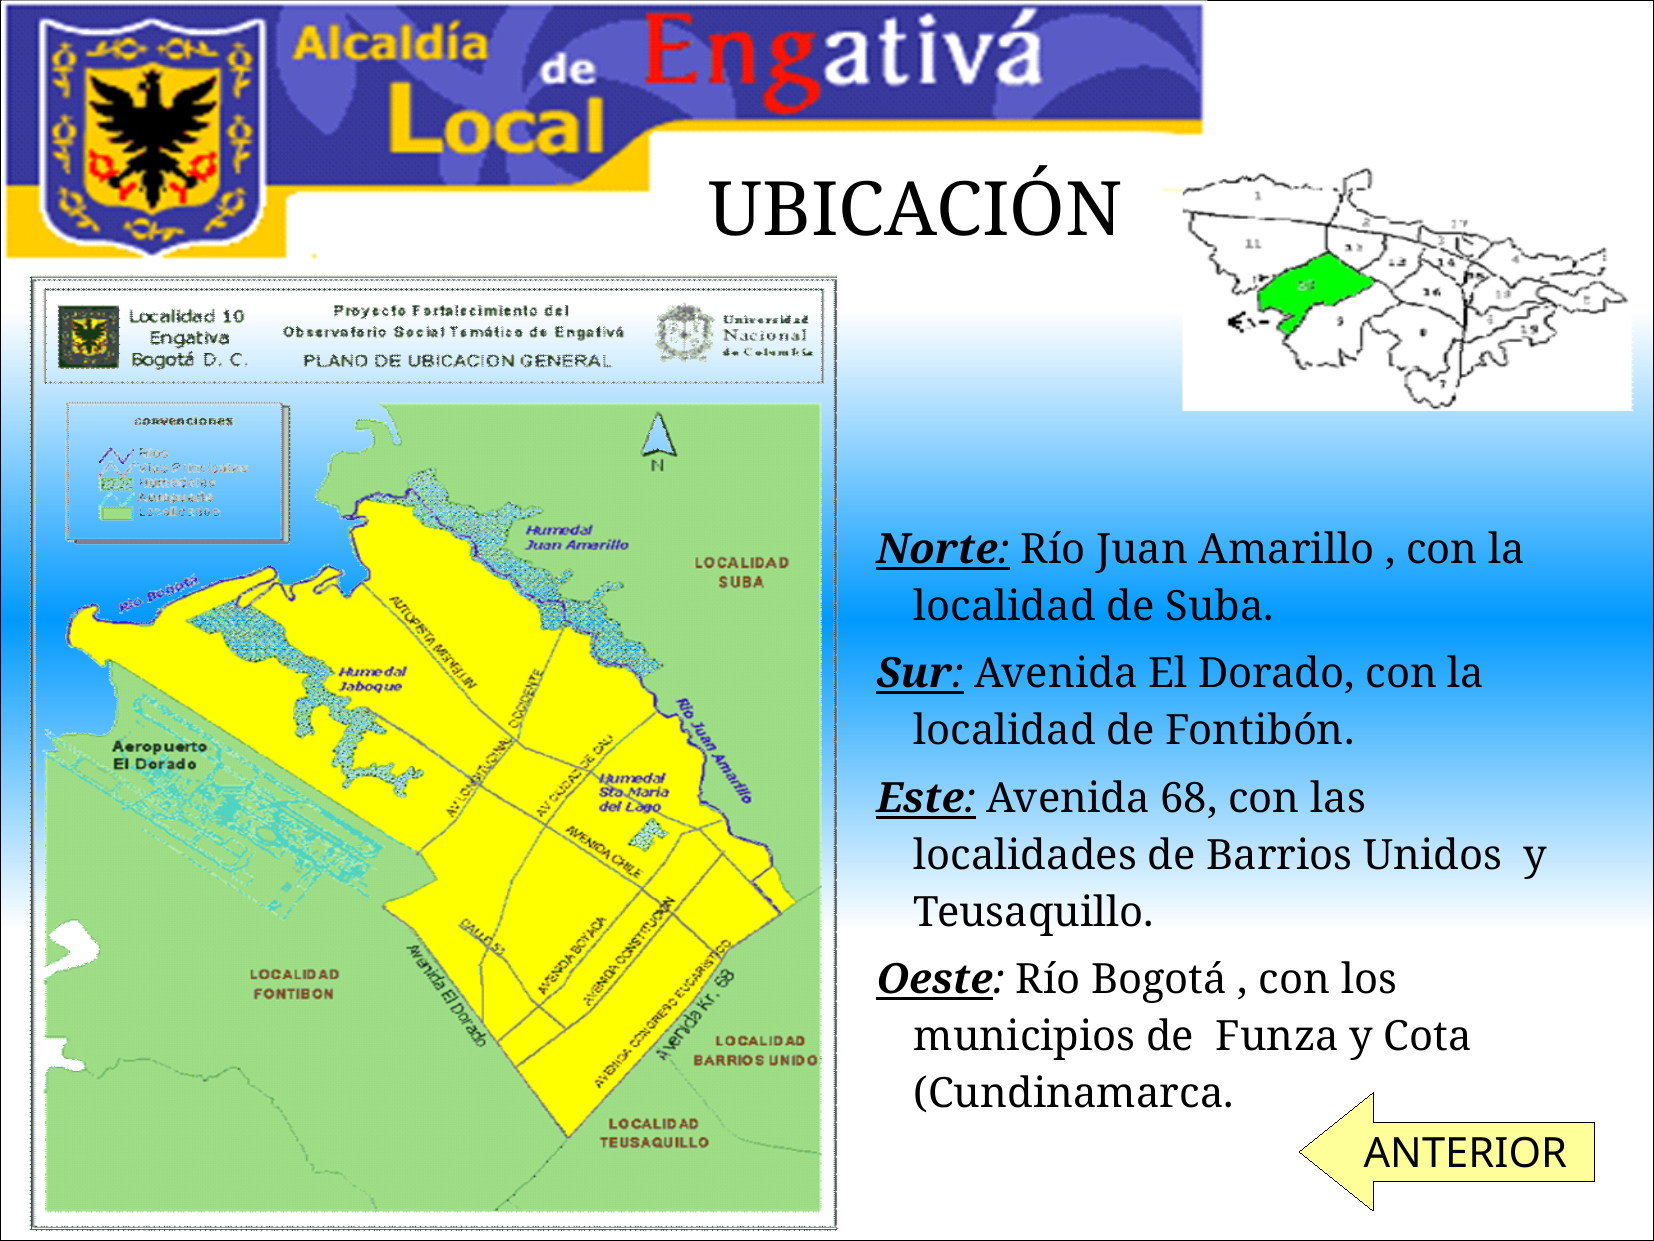

# UBICACIÓN
Norte: Río Juan Amarillo , con la localidad de Suba.
Sur: Avenida El Dorado, con la localidad de Fontibón.
Este: Avenida 68, con las localidades de Barrios Unidos y Teusaquillo.
Oeste: Río Bogotá , con los municipios de Funza y Cota (Cundinamarca.
ANTERIOR